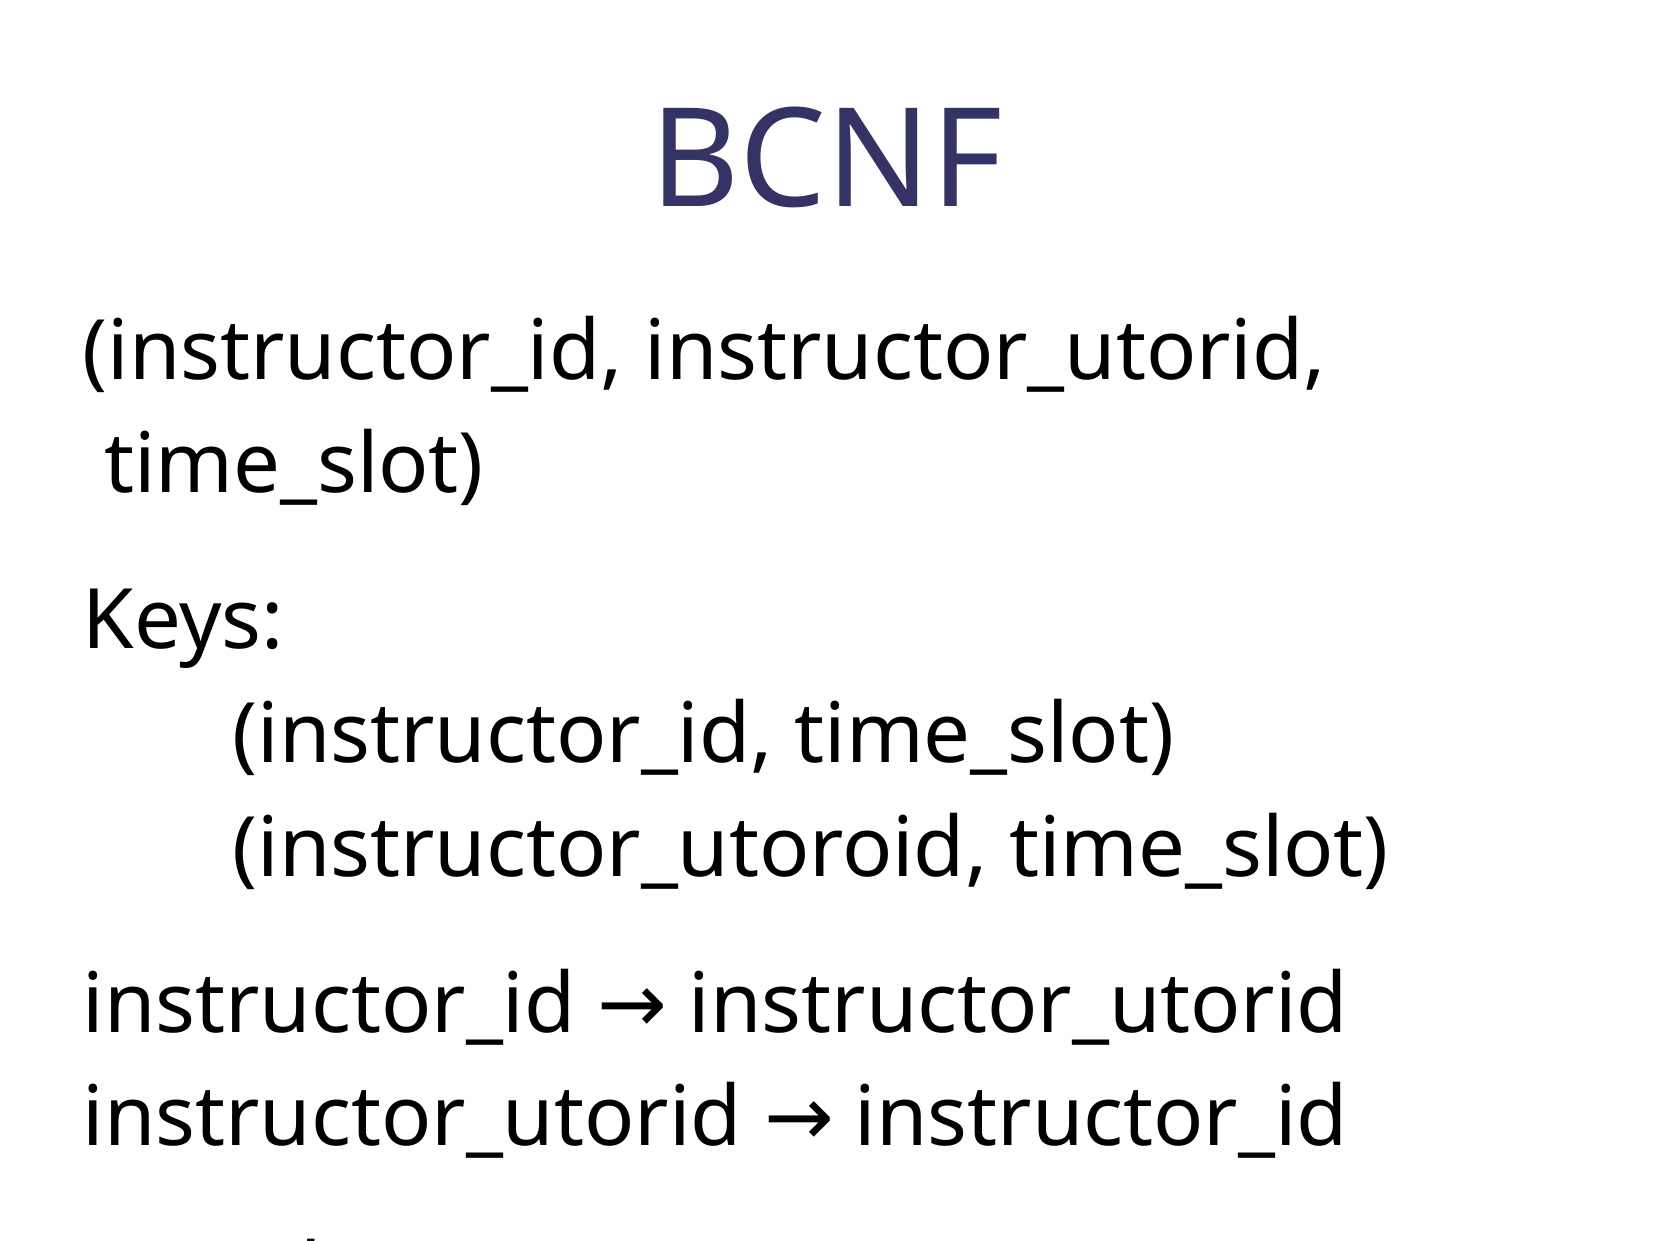

# BCNF
(instructor_id, instructor_utorid,
 time_slot)
Keys:
		(instructor_id, time_slot)
		(instructor_utoroid, time_slot)
instructor_id → instructor_utorid
instructor_utorid → instructor_id
(3NF, but not BCNF)